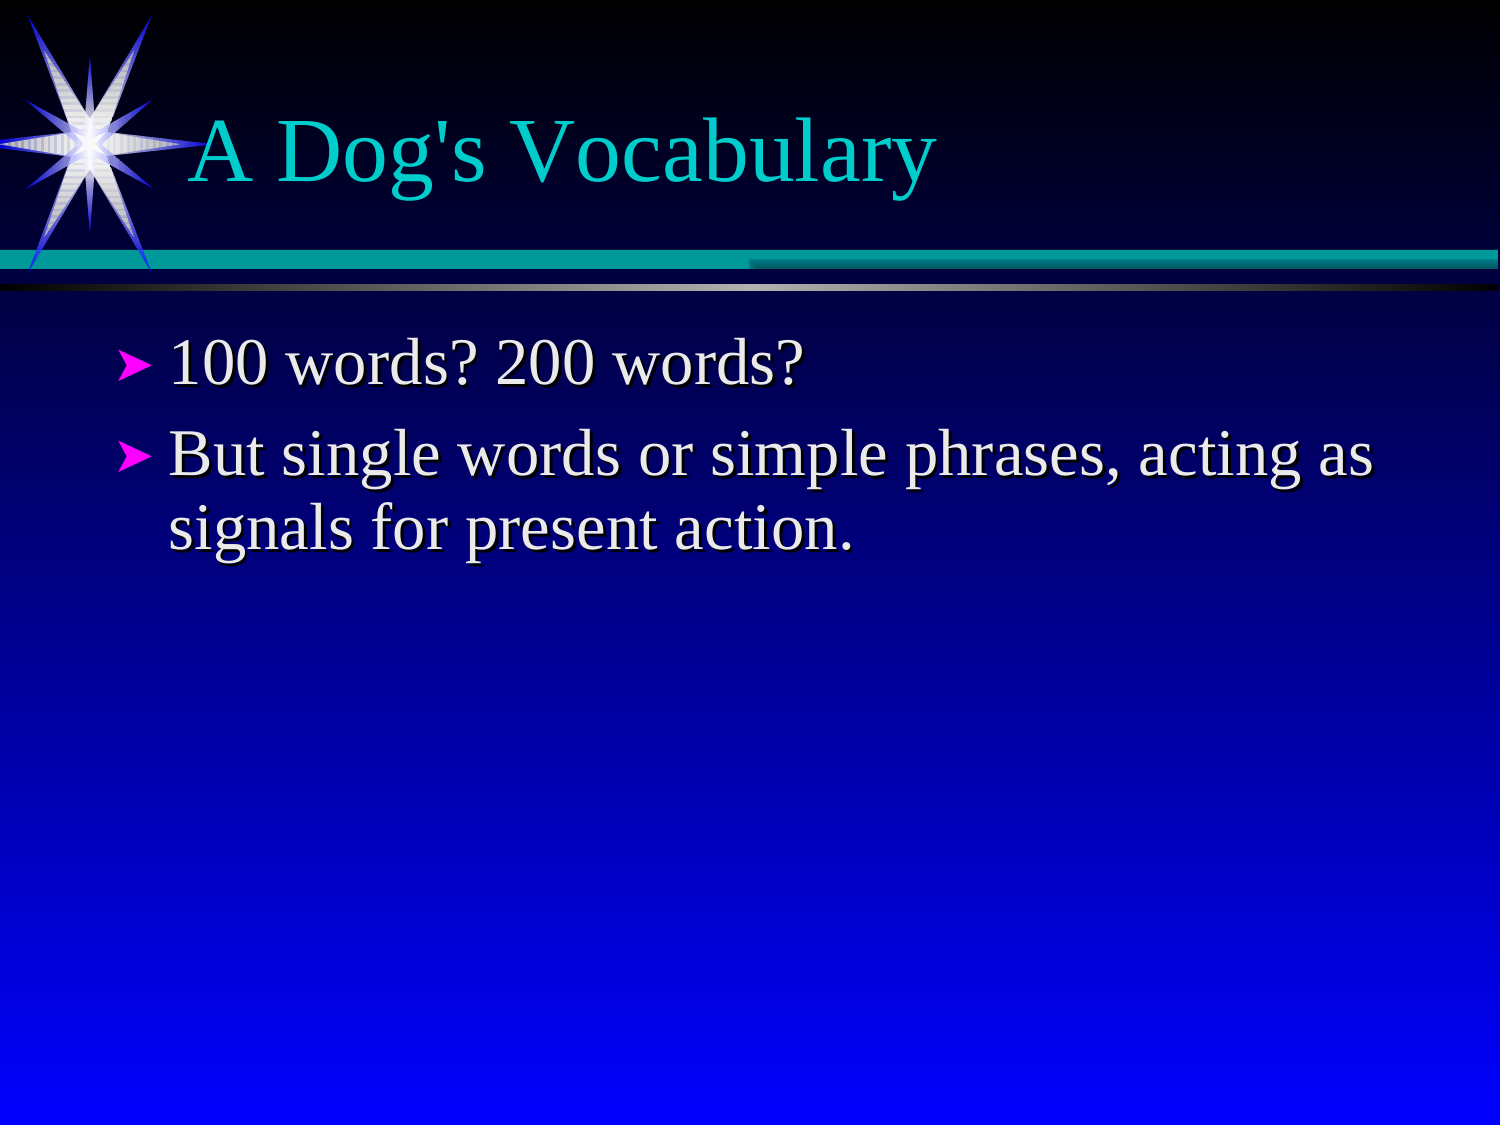

# A Dog's Vocabulary
100 words? 200 words?
But single words or simple phrases, acting as signals for present action.